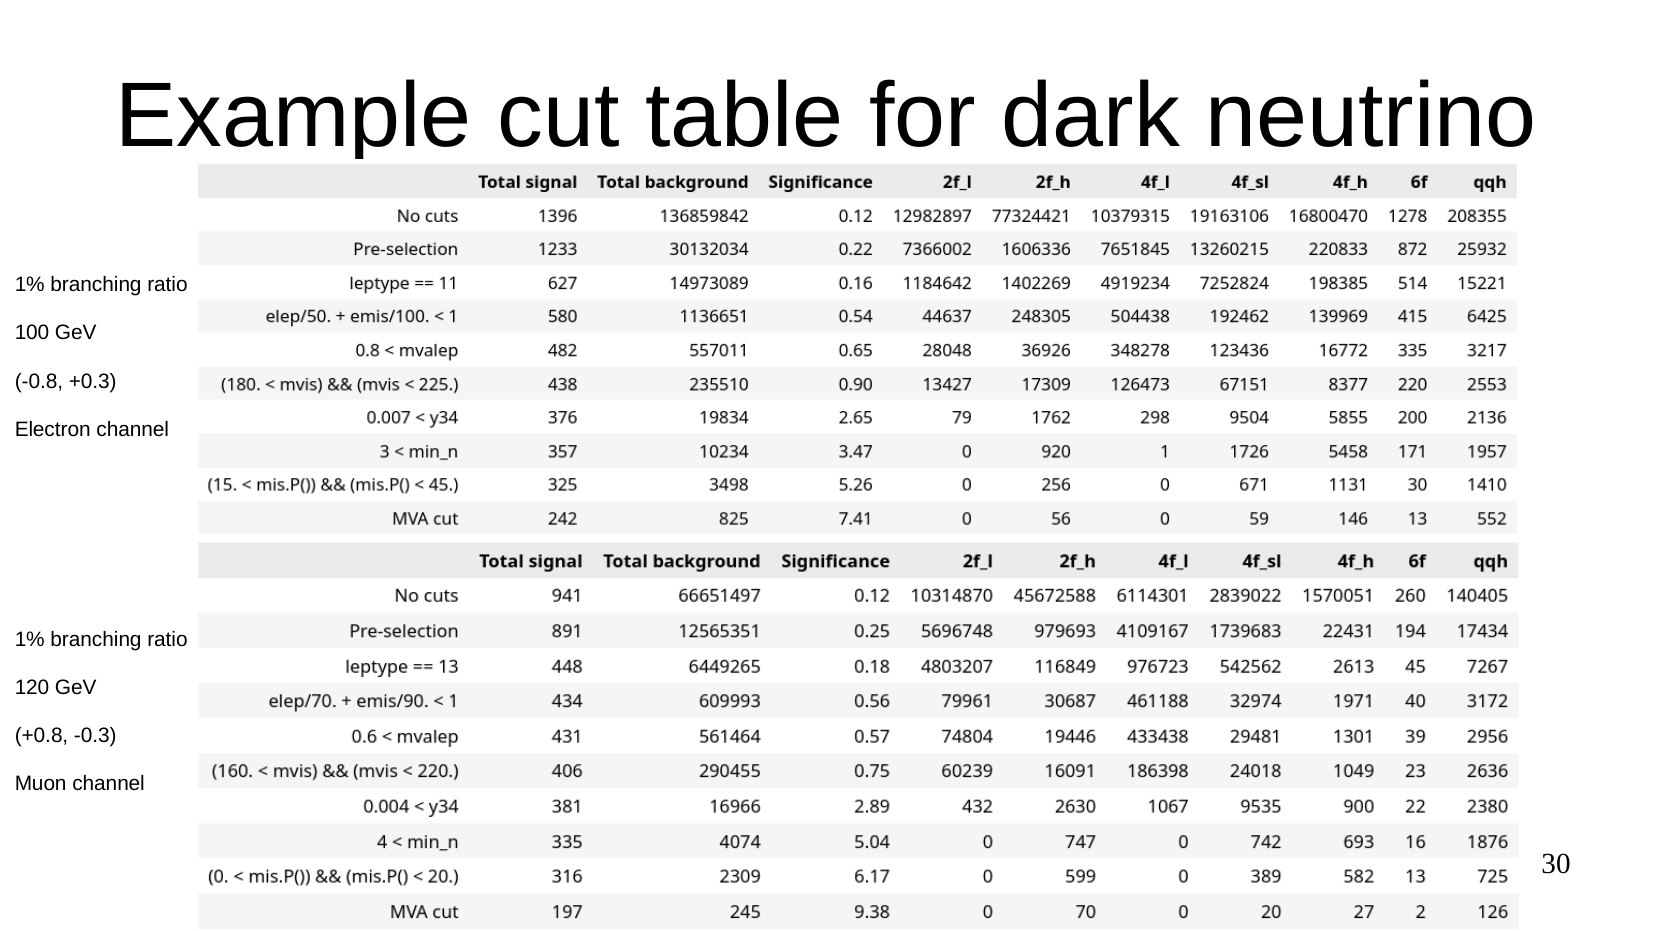

# Example cut table for dark neutrino
1% branching ratio
100 GeV
(-0.8, +0.3)
Electron channel
1% branching ratio
120 GeV
(+0.8, -0.3)
Muon channel
30